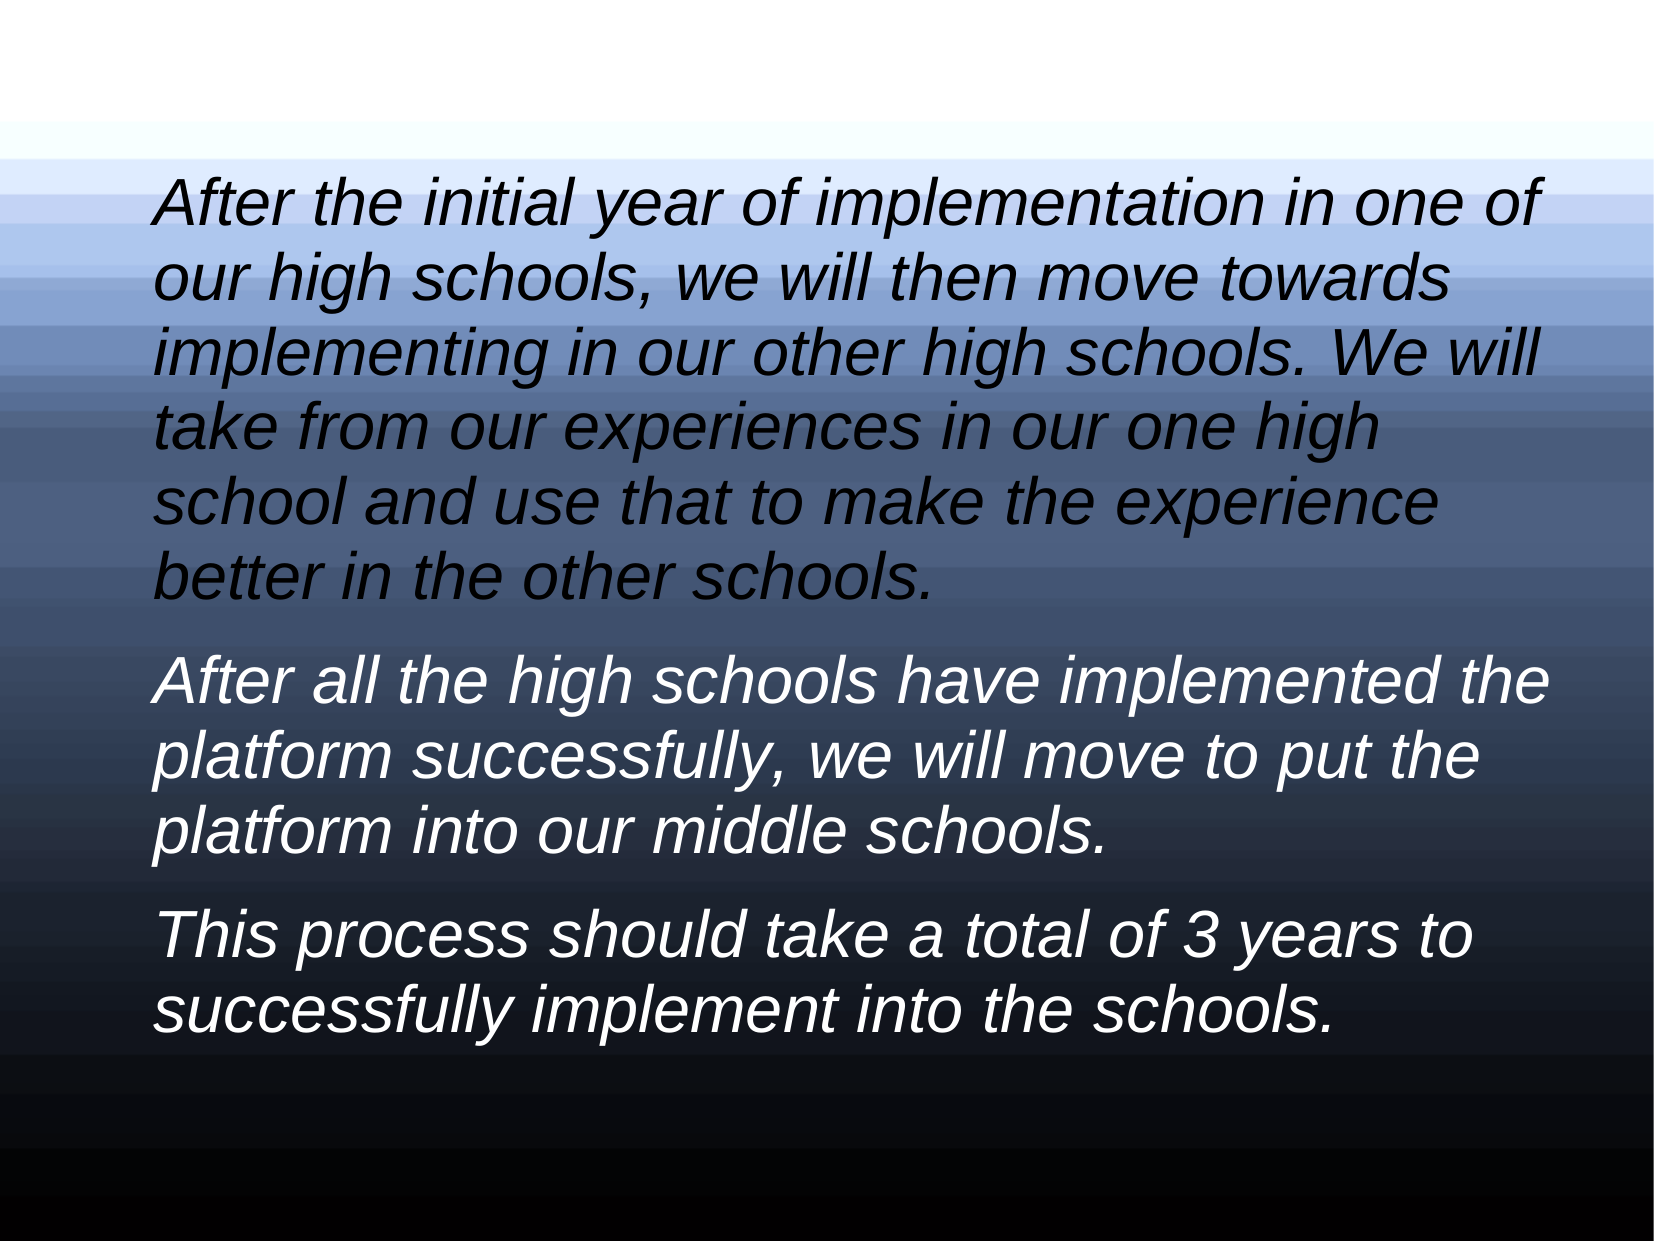

#
After the initial year of implementation in one of our high schools, we will then move towards implementing in our other high schools. We will take from our experiences in our one high school and use that to make the experience better in the other schools.
After all the high schools have implemented the platform successfully, we will move to put the platform into our middle schools.
This process should take a total of 3 years to successfully implement into the schools.